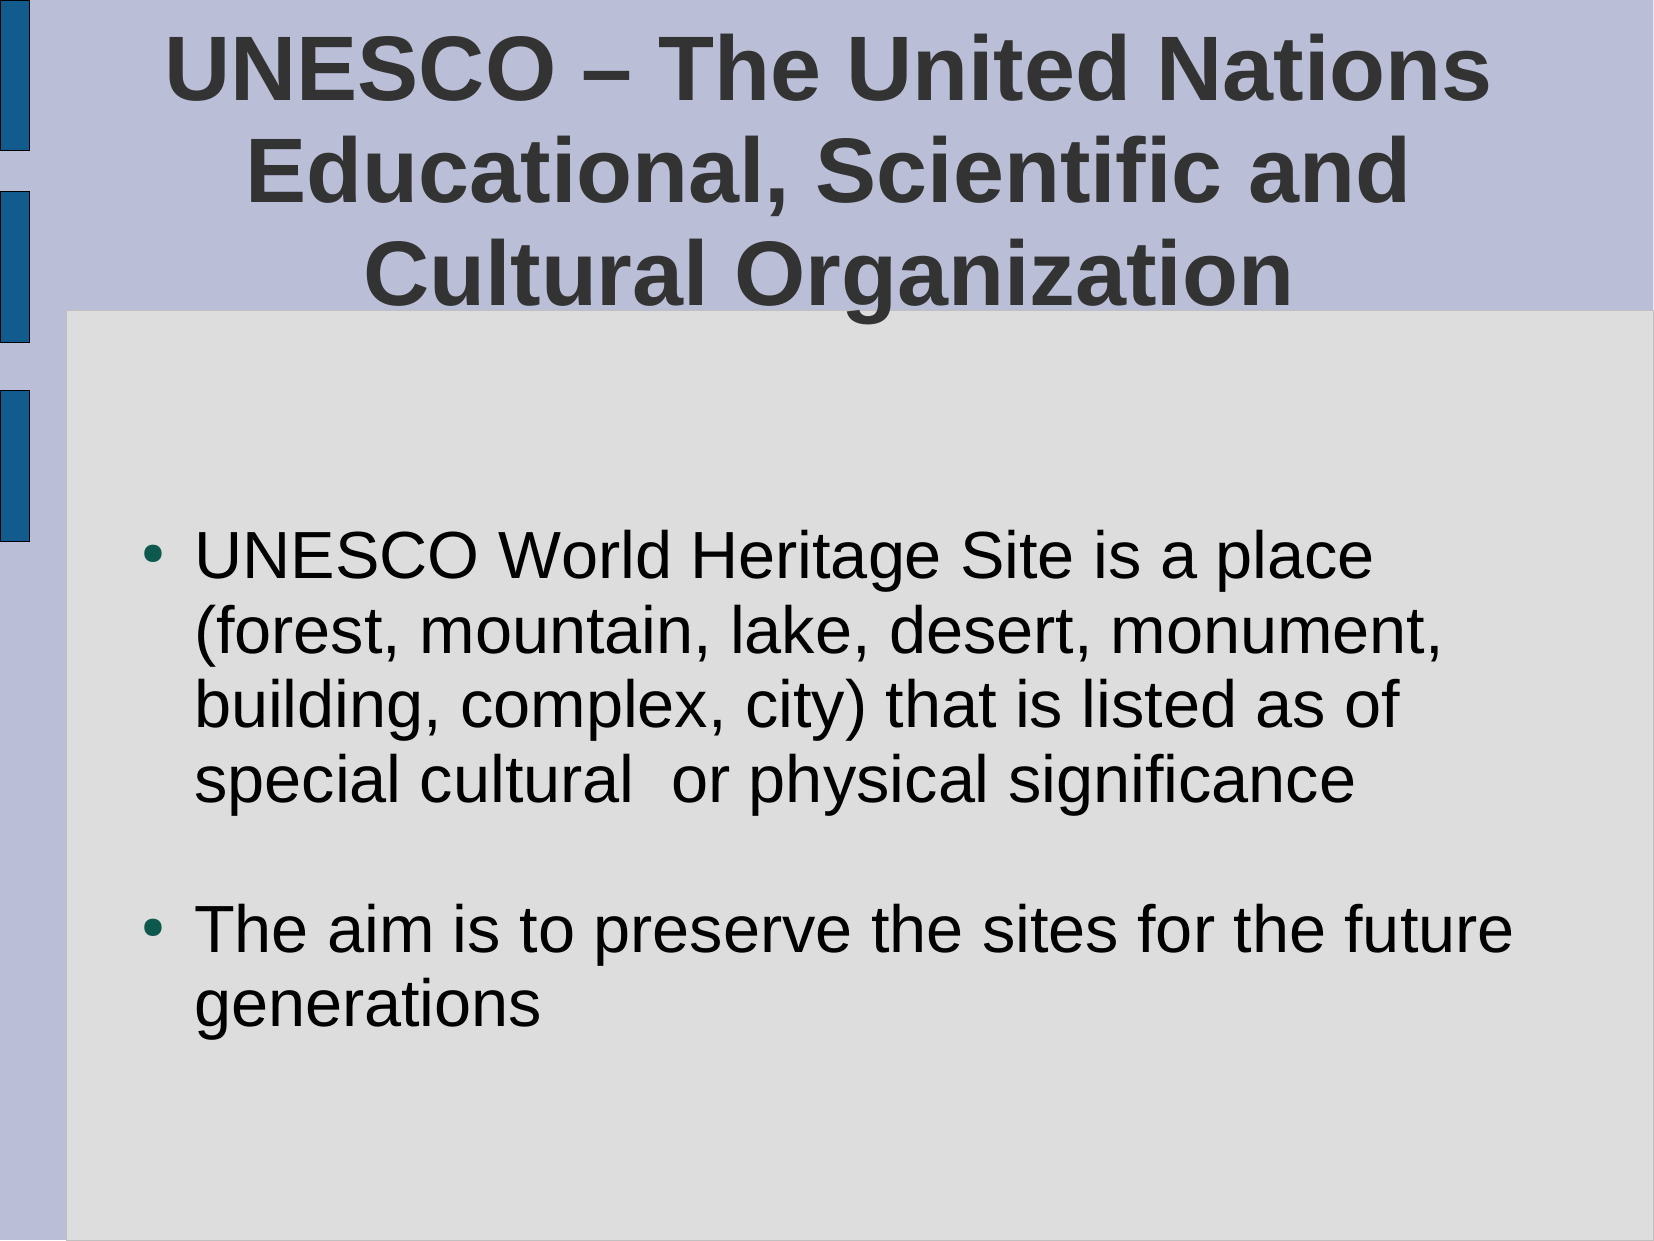

# UNESCO – The United Nations Educational, Scientific and Cultural Organization
UNESCO World Heritage Site is a place (forest, mountain, lake, desert, monument, building, complex, city) that is listed as of special cultural or physical significance
The aim is to preserve the sites for the future generations